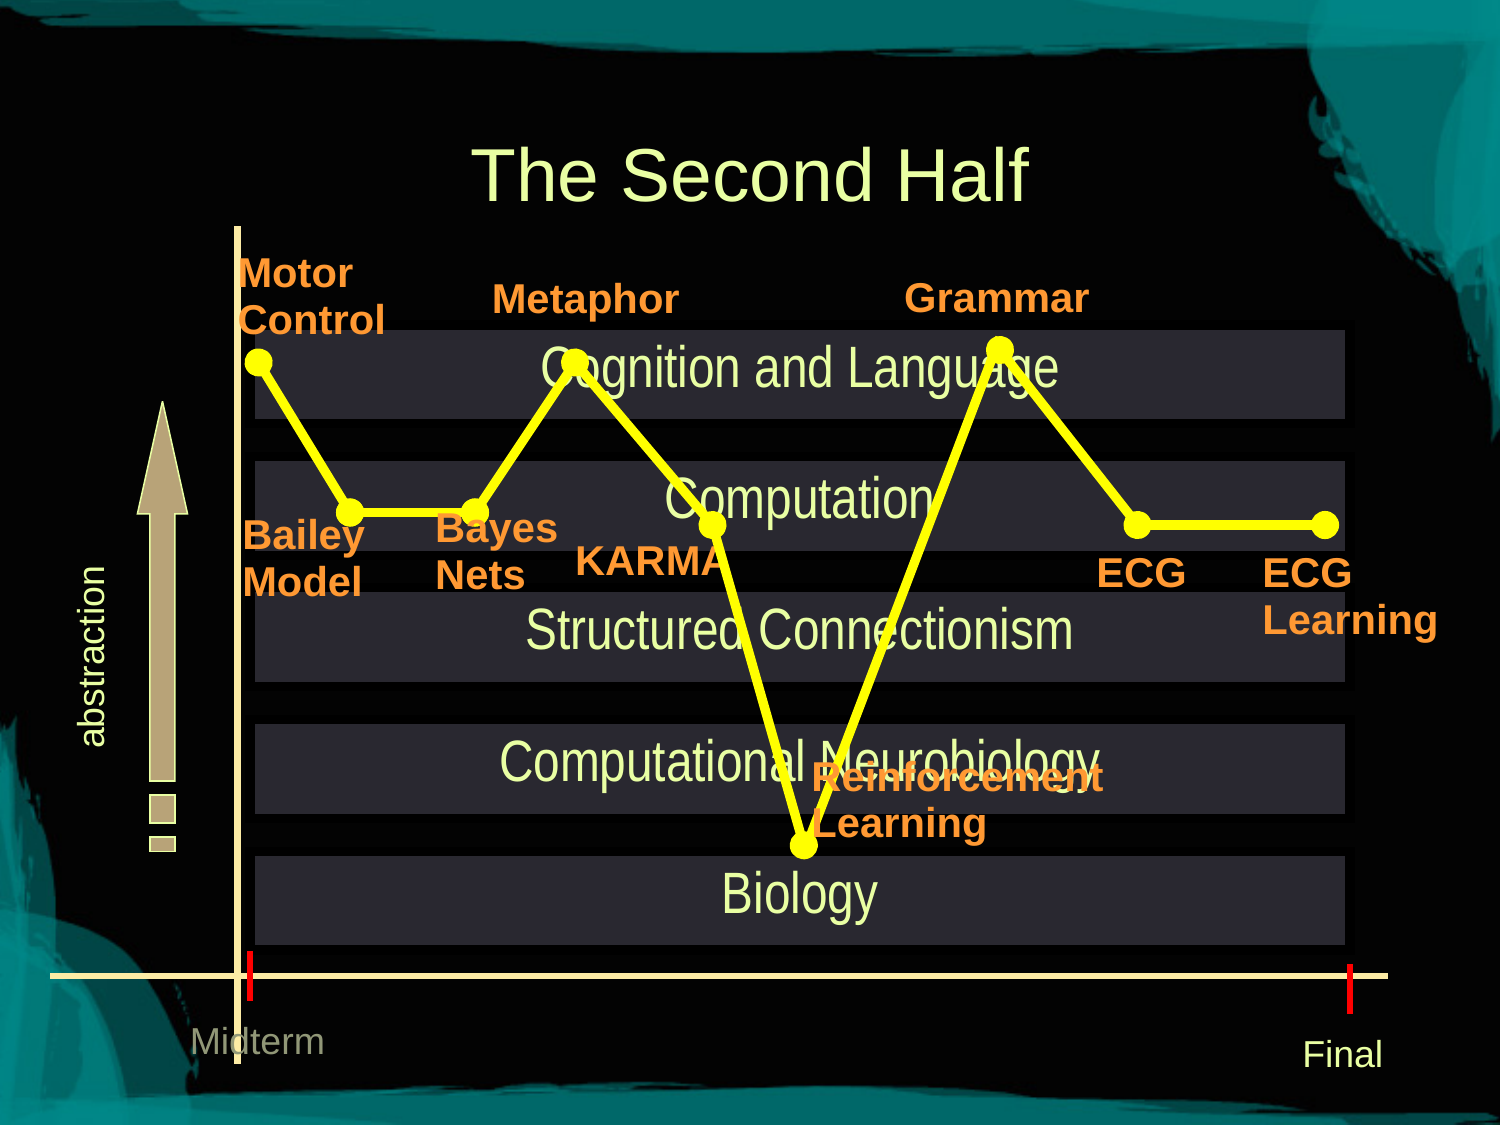

# The Second Half
Motor Control
Grammar
Metaphor
Cognition and Language
Computation
Bayes Nets
Bailey Model
KARMA
ECG
ECG Learning
Structured Connectionism
abstraction
Computational Neurobiology
Reinforcement Learning
Biology
Midterm
Final